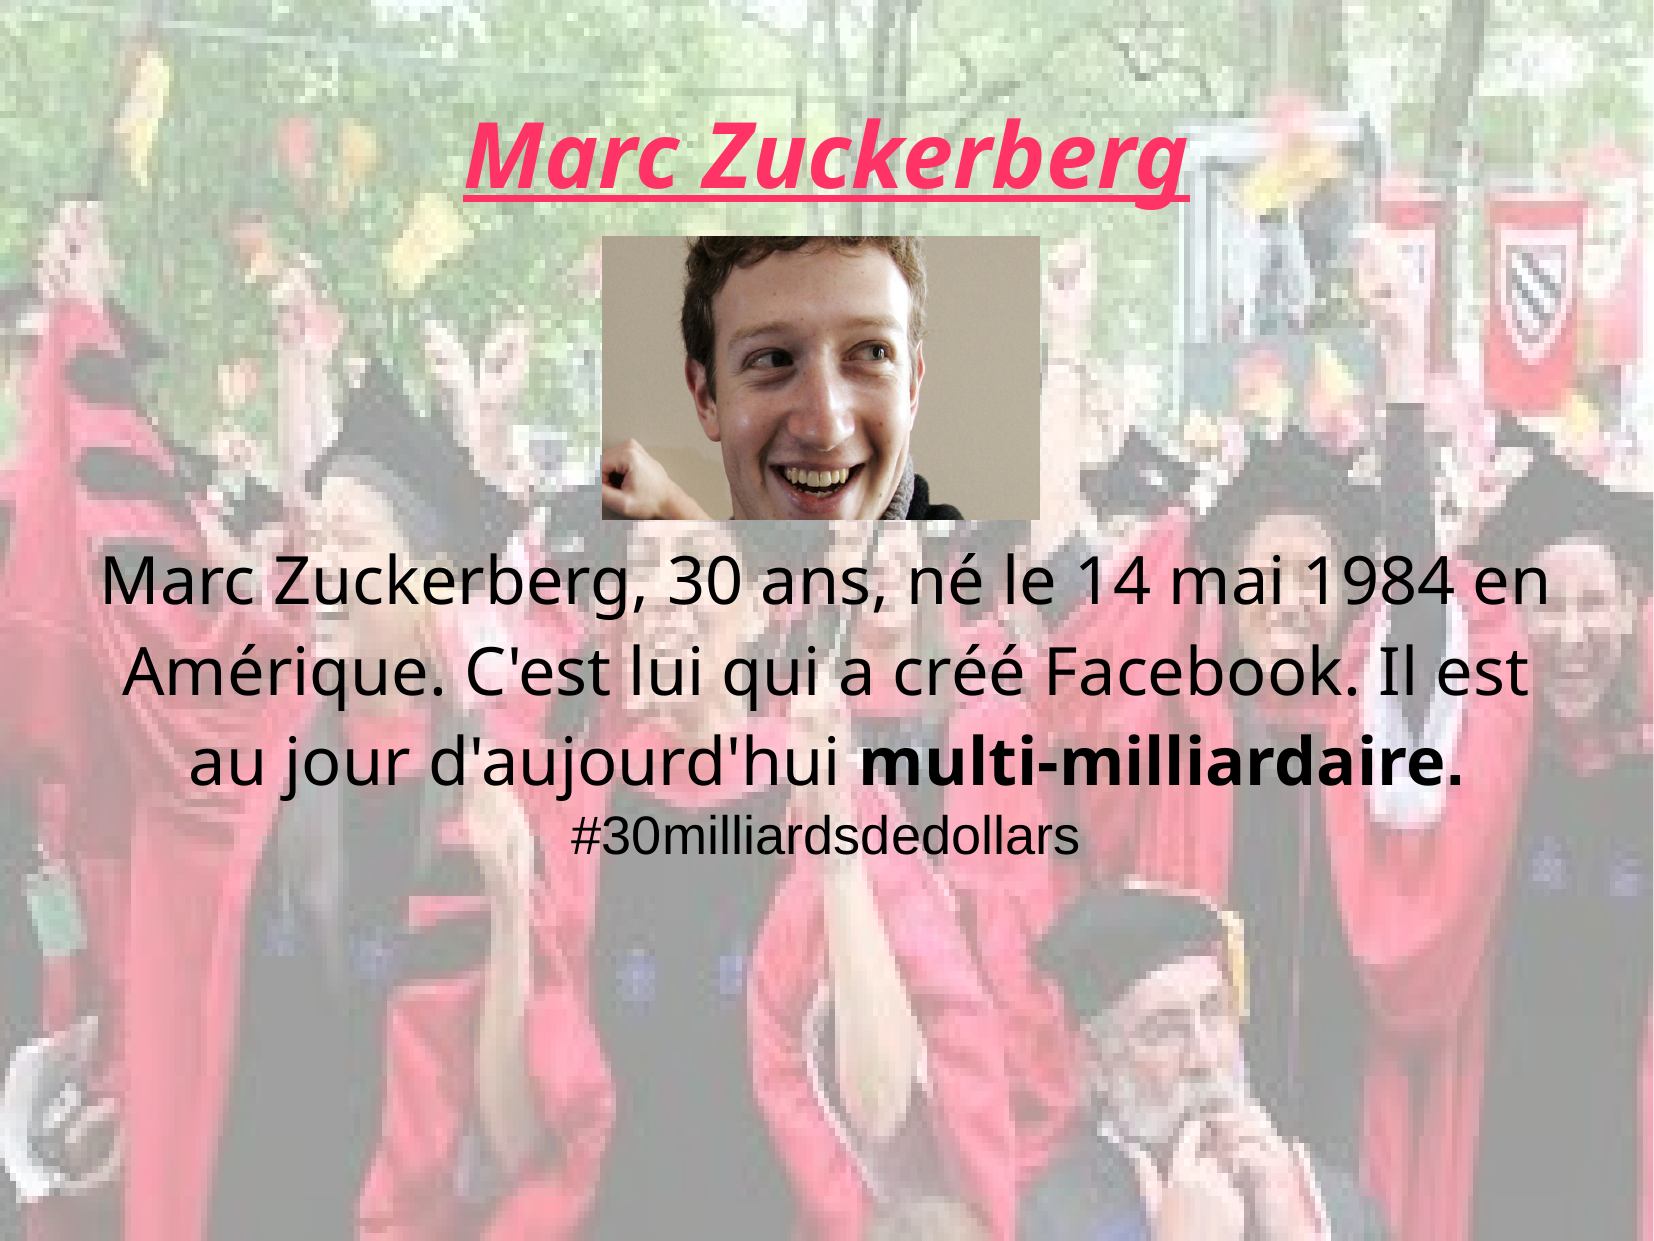

# Marc Zuckerberg
Marc Zuckerberg, 30 ans, né le 14 mai 1984 en Amérique. C'est lui qui a créé Facebook. Il est au jour d'aujourd'hui multi-milliardaire. #30milliardsdedollars